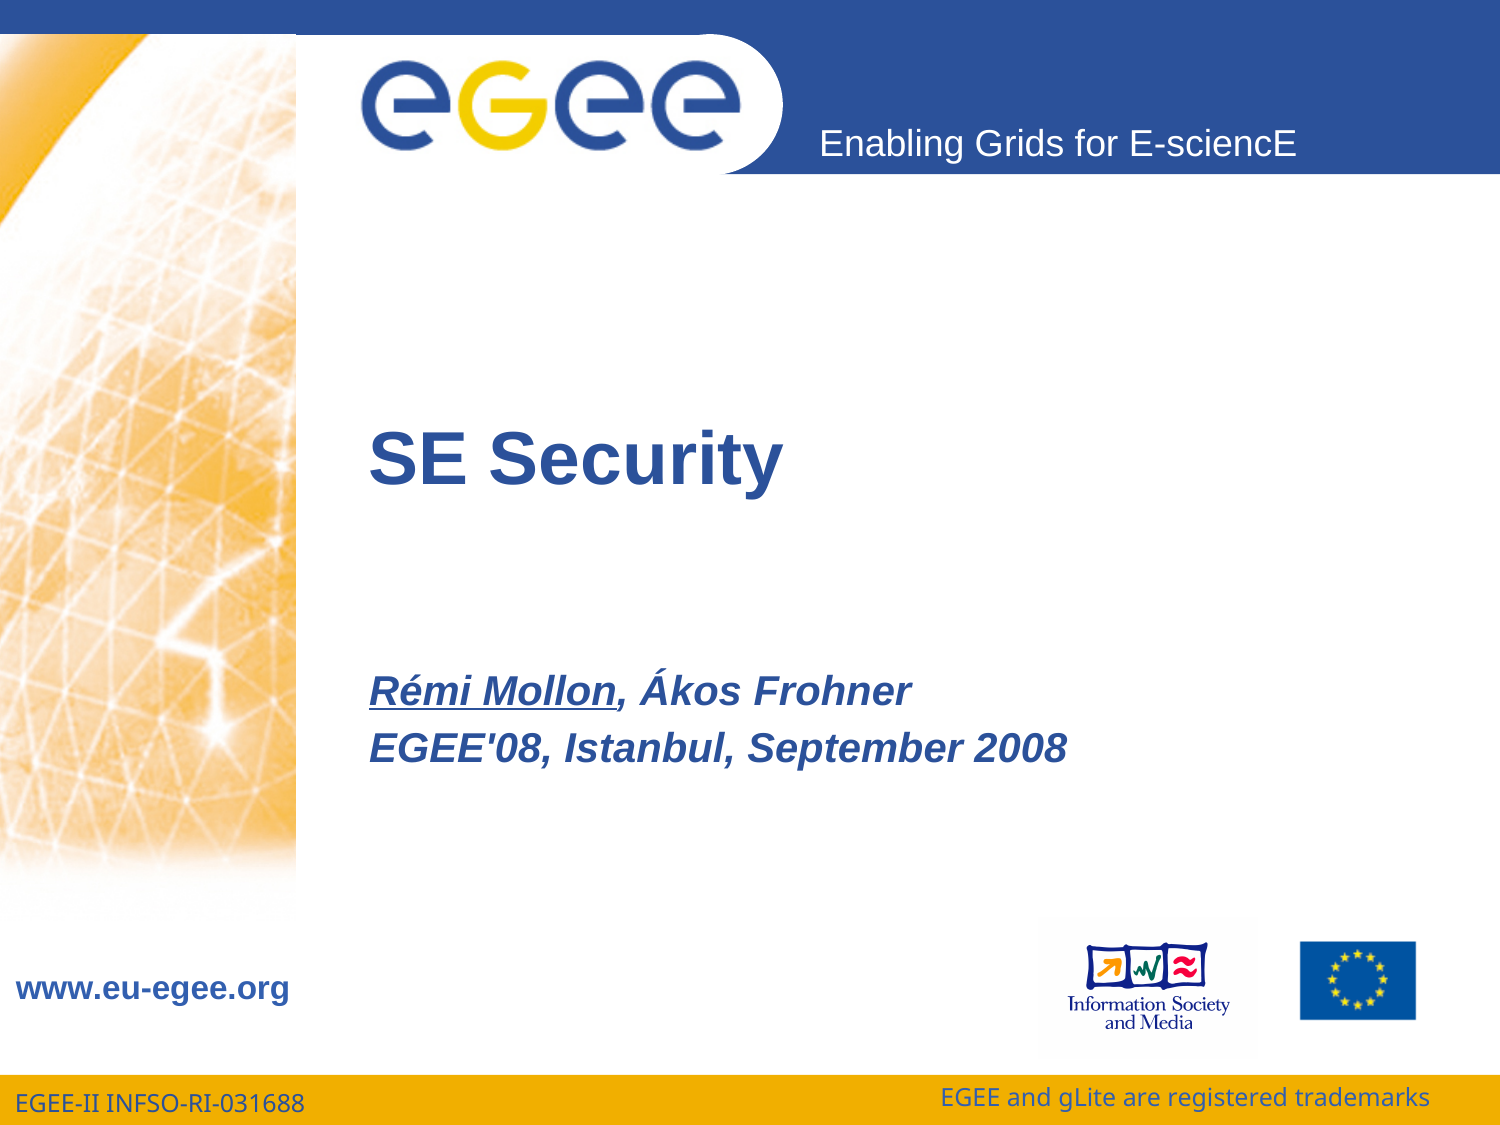

# SE Security
Rémi Mollon, Ákos Frohner
EGEE'08, Istanbul, September 2008